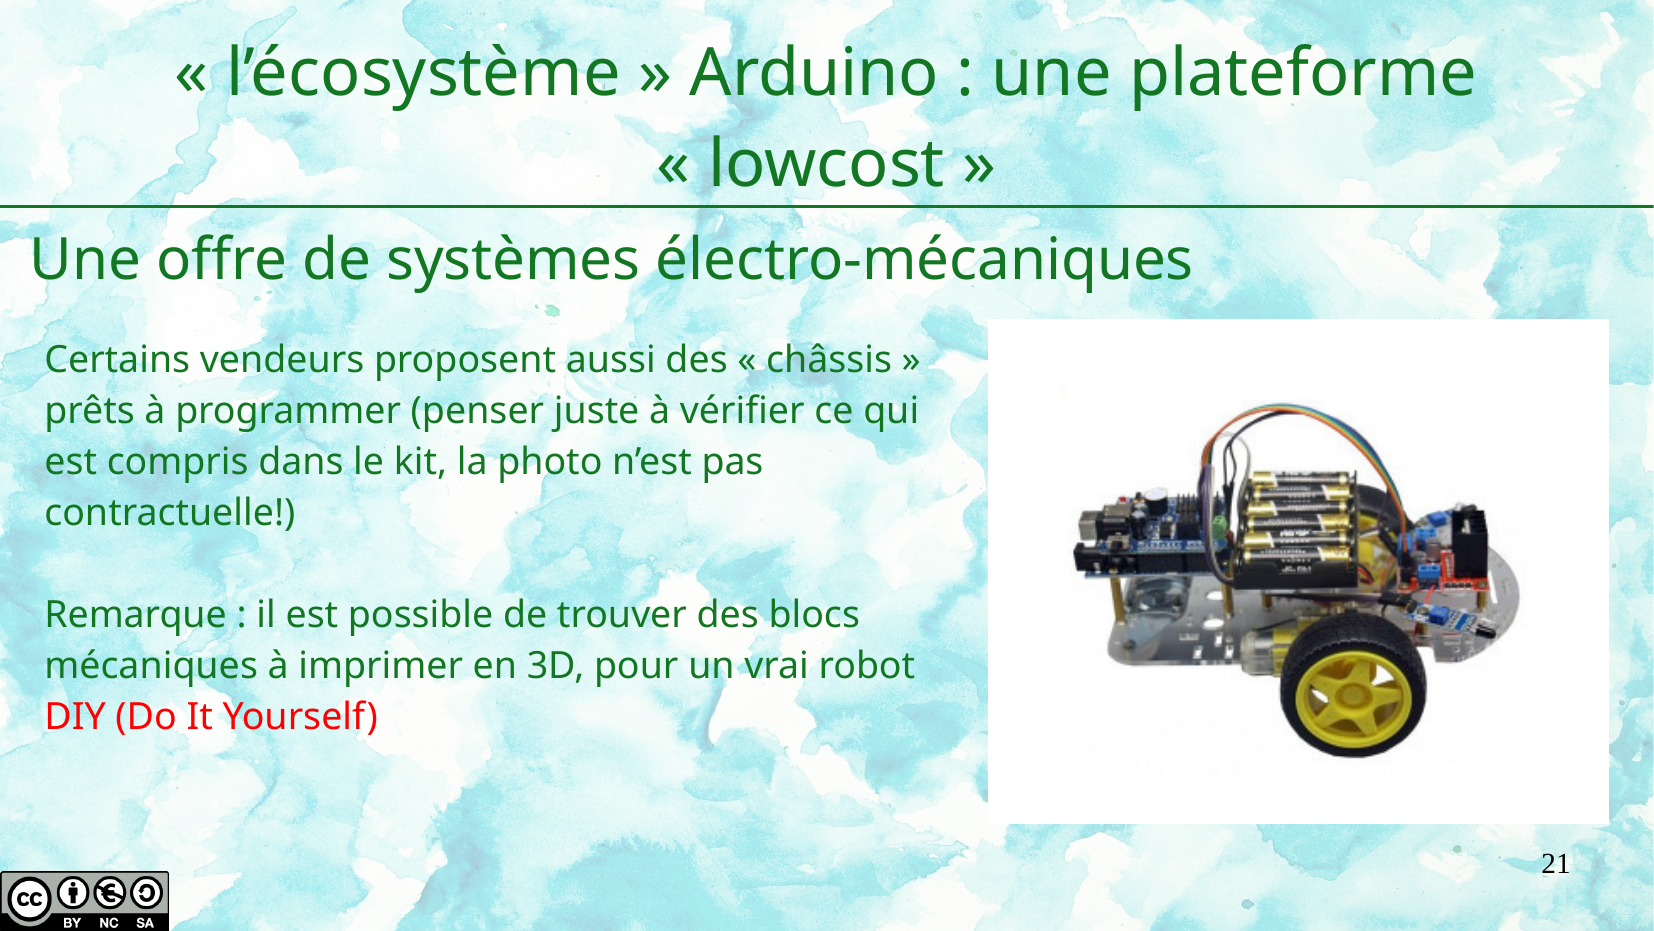

# « l’écosystème » Arduino : une plateforme « lowcost »
Une offre de systèmes électro-mécaniques
Certains vendeurs proposent aussi des « châssis » prêts à programmer (penser juste à vérifier ce qui est compris dans le kit, la photo n’est pas contractuelle!)
Remarque : il est possible de trouver des blocs mécaniques à imprimer en 3D, pour un vrai robot DIY (Do It Yourself)
21